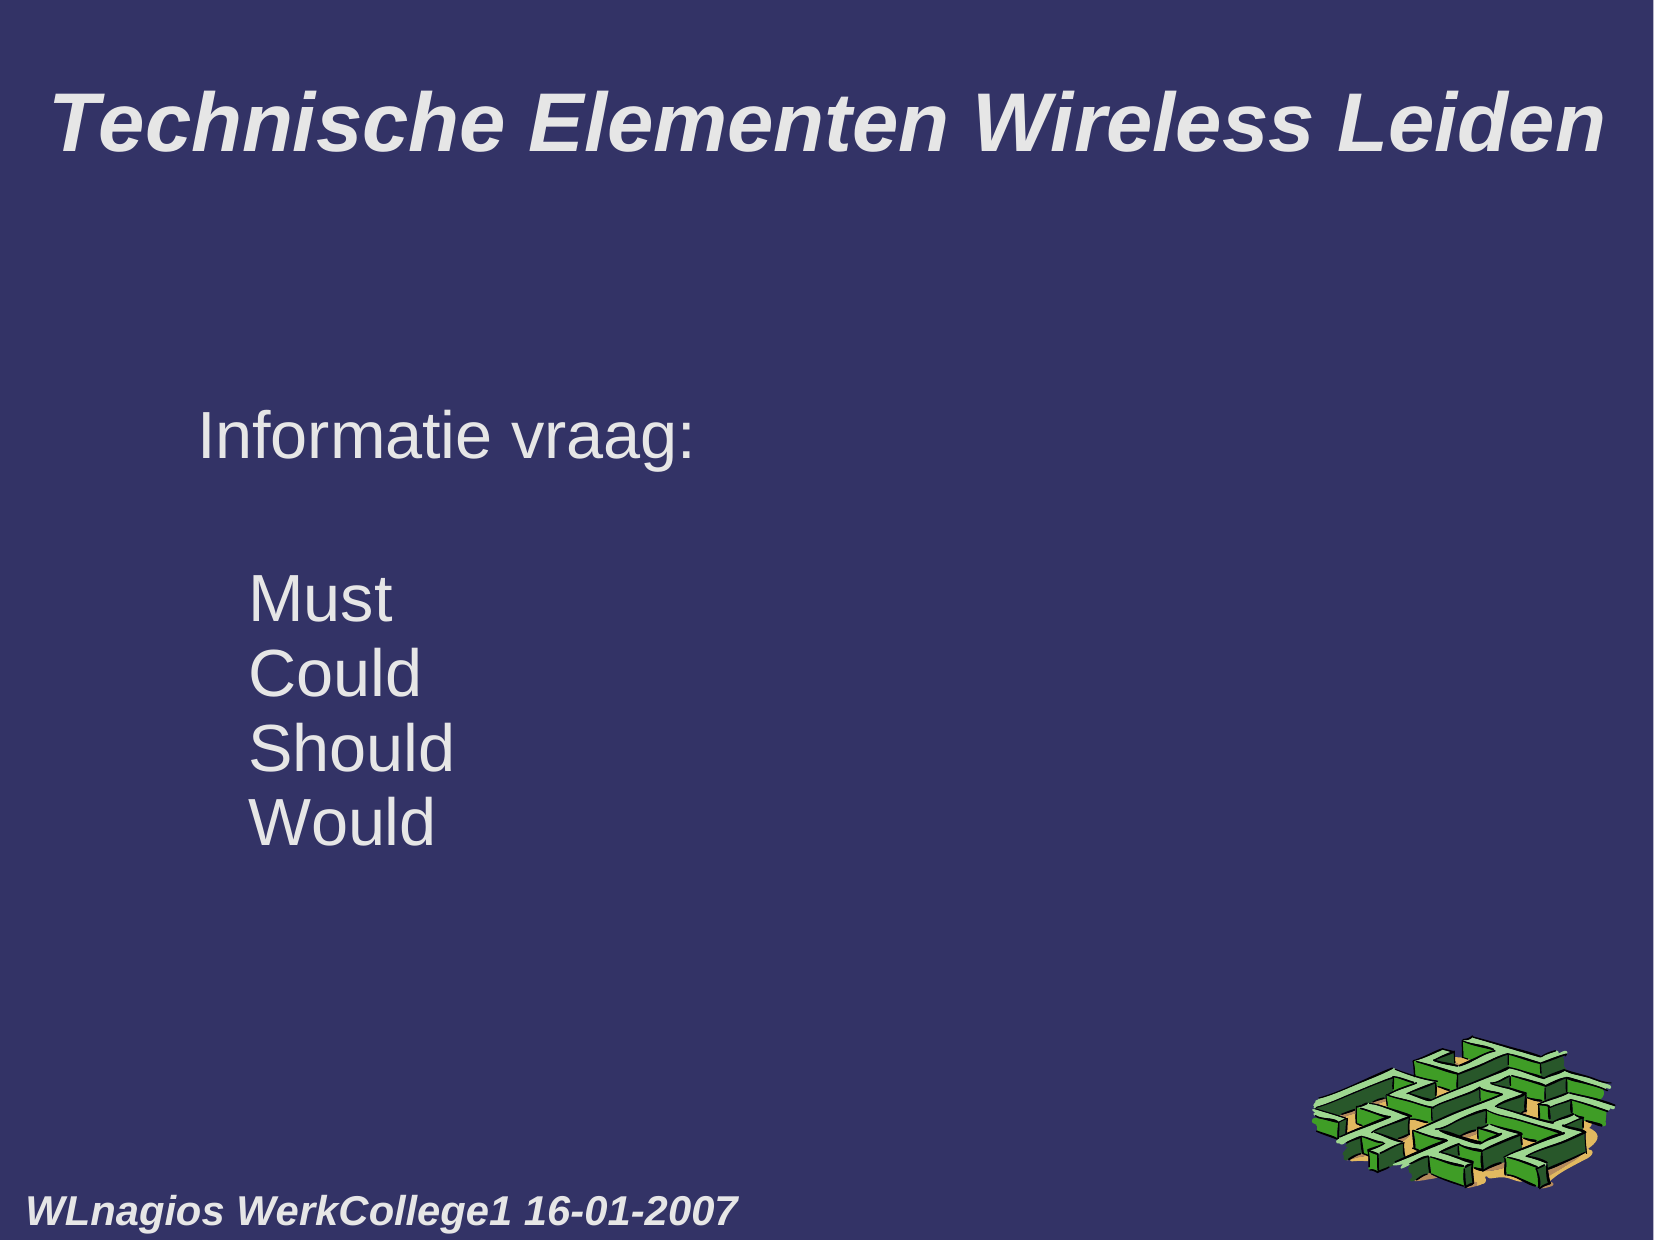

# Technische Elementen Wireless Leiden
Informatie vraag:
Must
Could
Should
Would
WLnagios WerkCollege1 16-01-2007